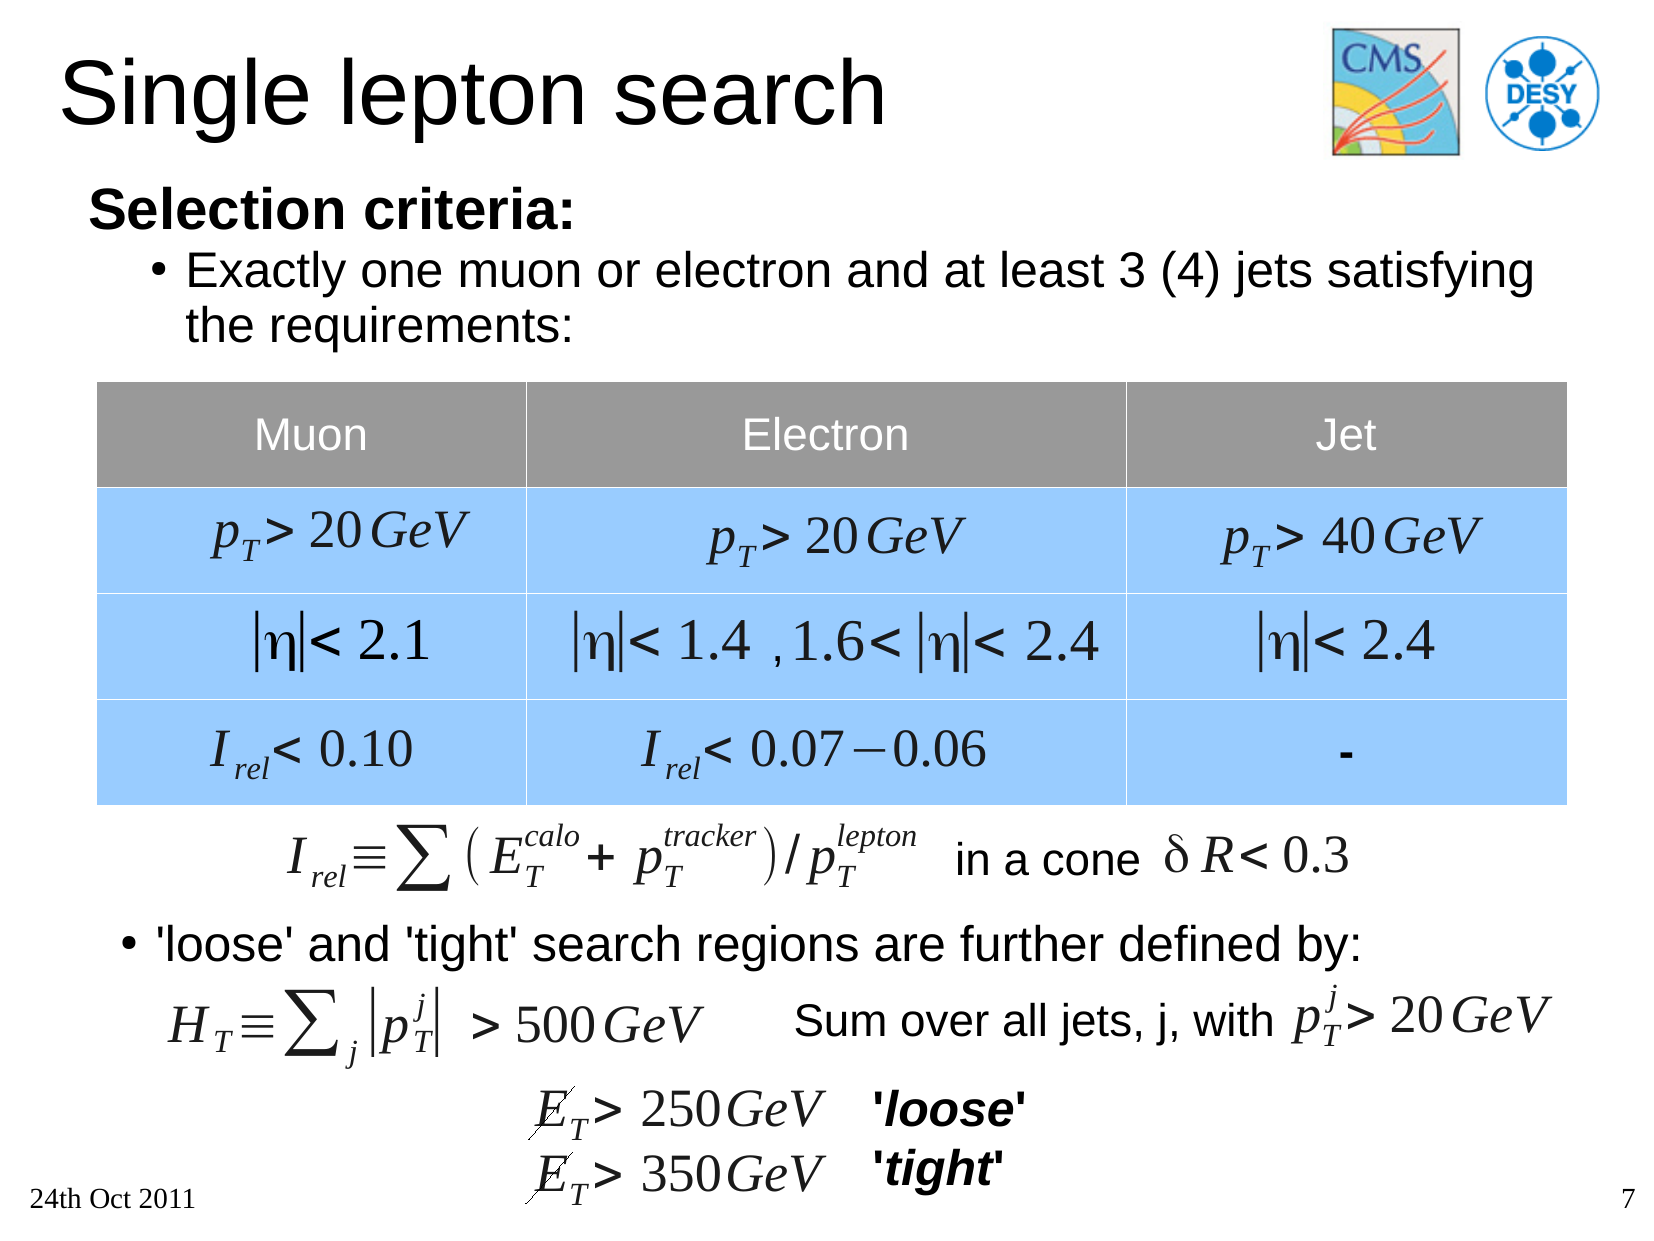

# Single lepton search
Selection criteria:
Exactly one muon or electron and at least 3 (4) jets satisfying the requirements:
| Muon | Electron | Jet |
| --- | --- | --- |
| | | |
| | , | |
| | | - |
in a cone
'loose' and 'tight' search regions are further defined by:
Sum over all jets, j, with
 'loose'
 'tight'
24th Oct 2011
7